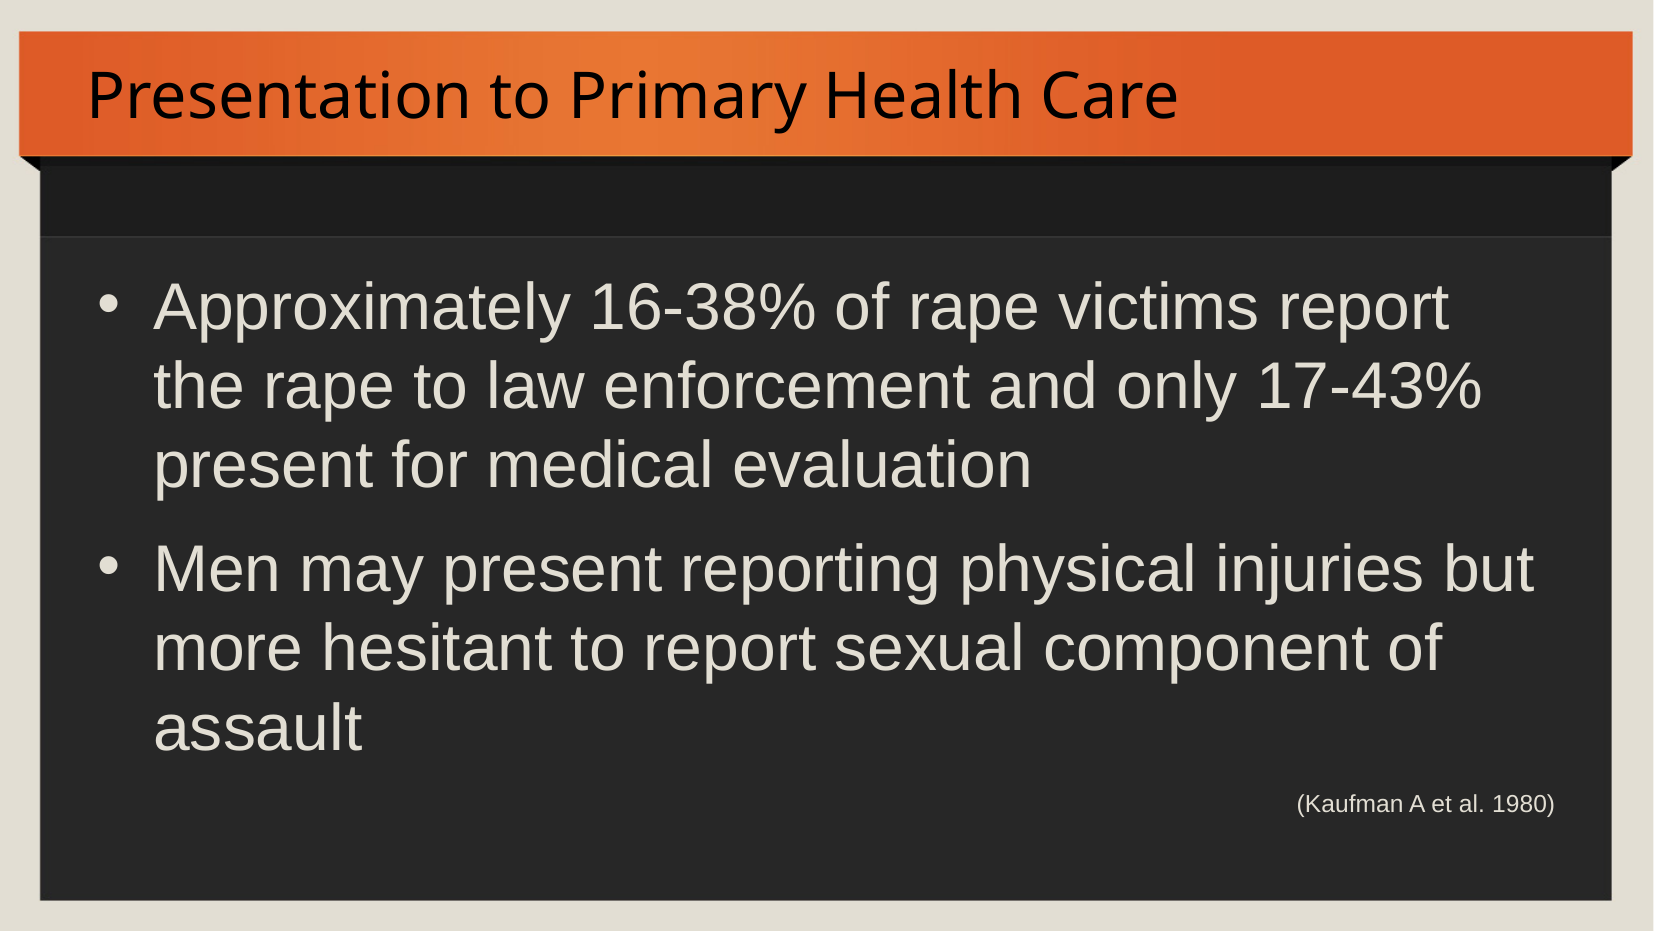

# Presentation to Primary Health Care
Approximately 16-38% of rape victims report the rape to law enforcement and only 17-43% present for medical evaluation
Men may present reporting physical injuries but more hesitant to report sexual component of assault
(Kaufman A et al. 1980)